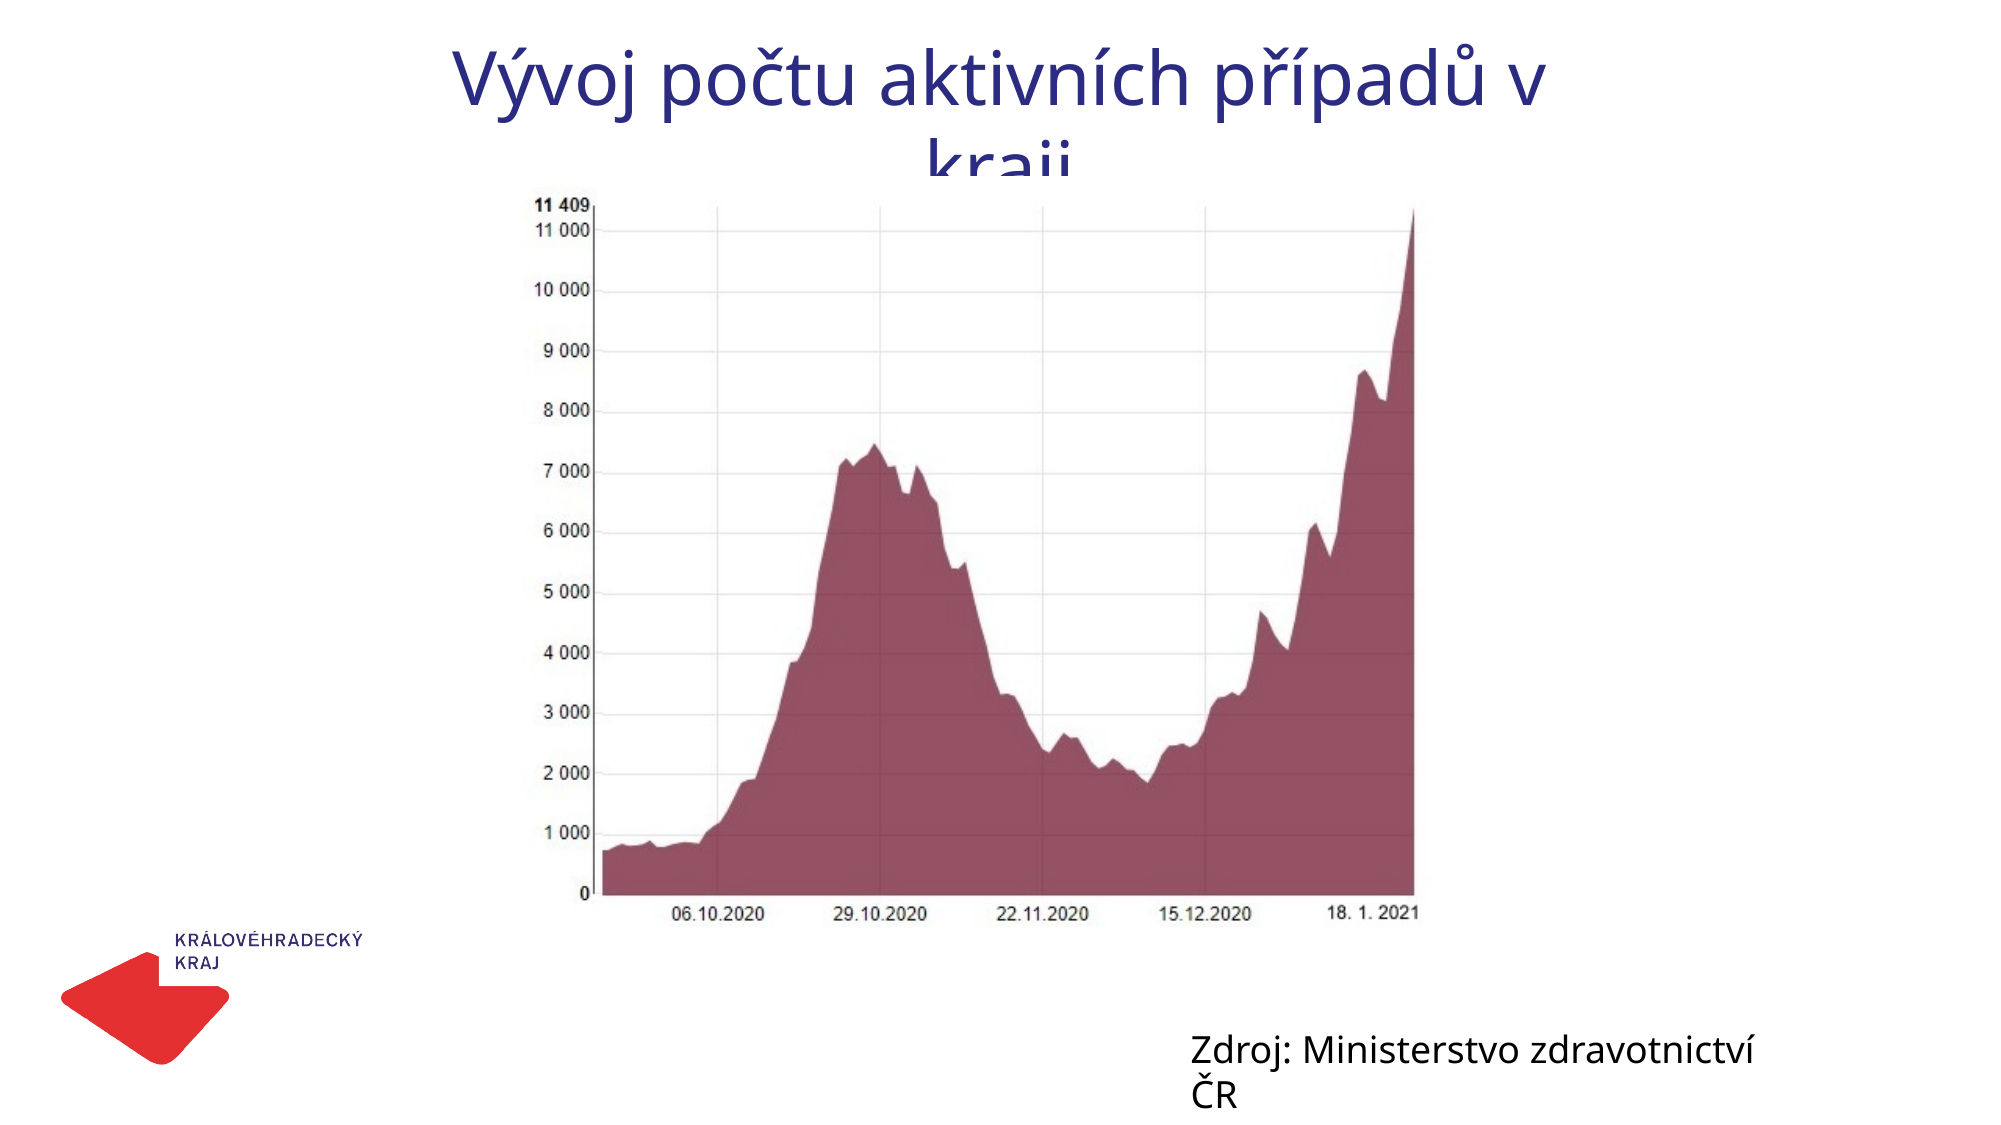

# Vývoj počtu aktivních případů v kraji
Zdroj: Ministerstvo zdravotnictví ČR